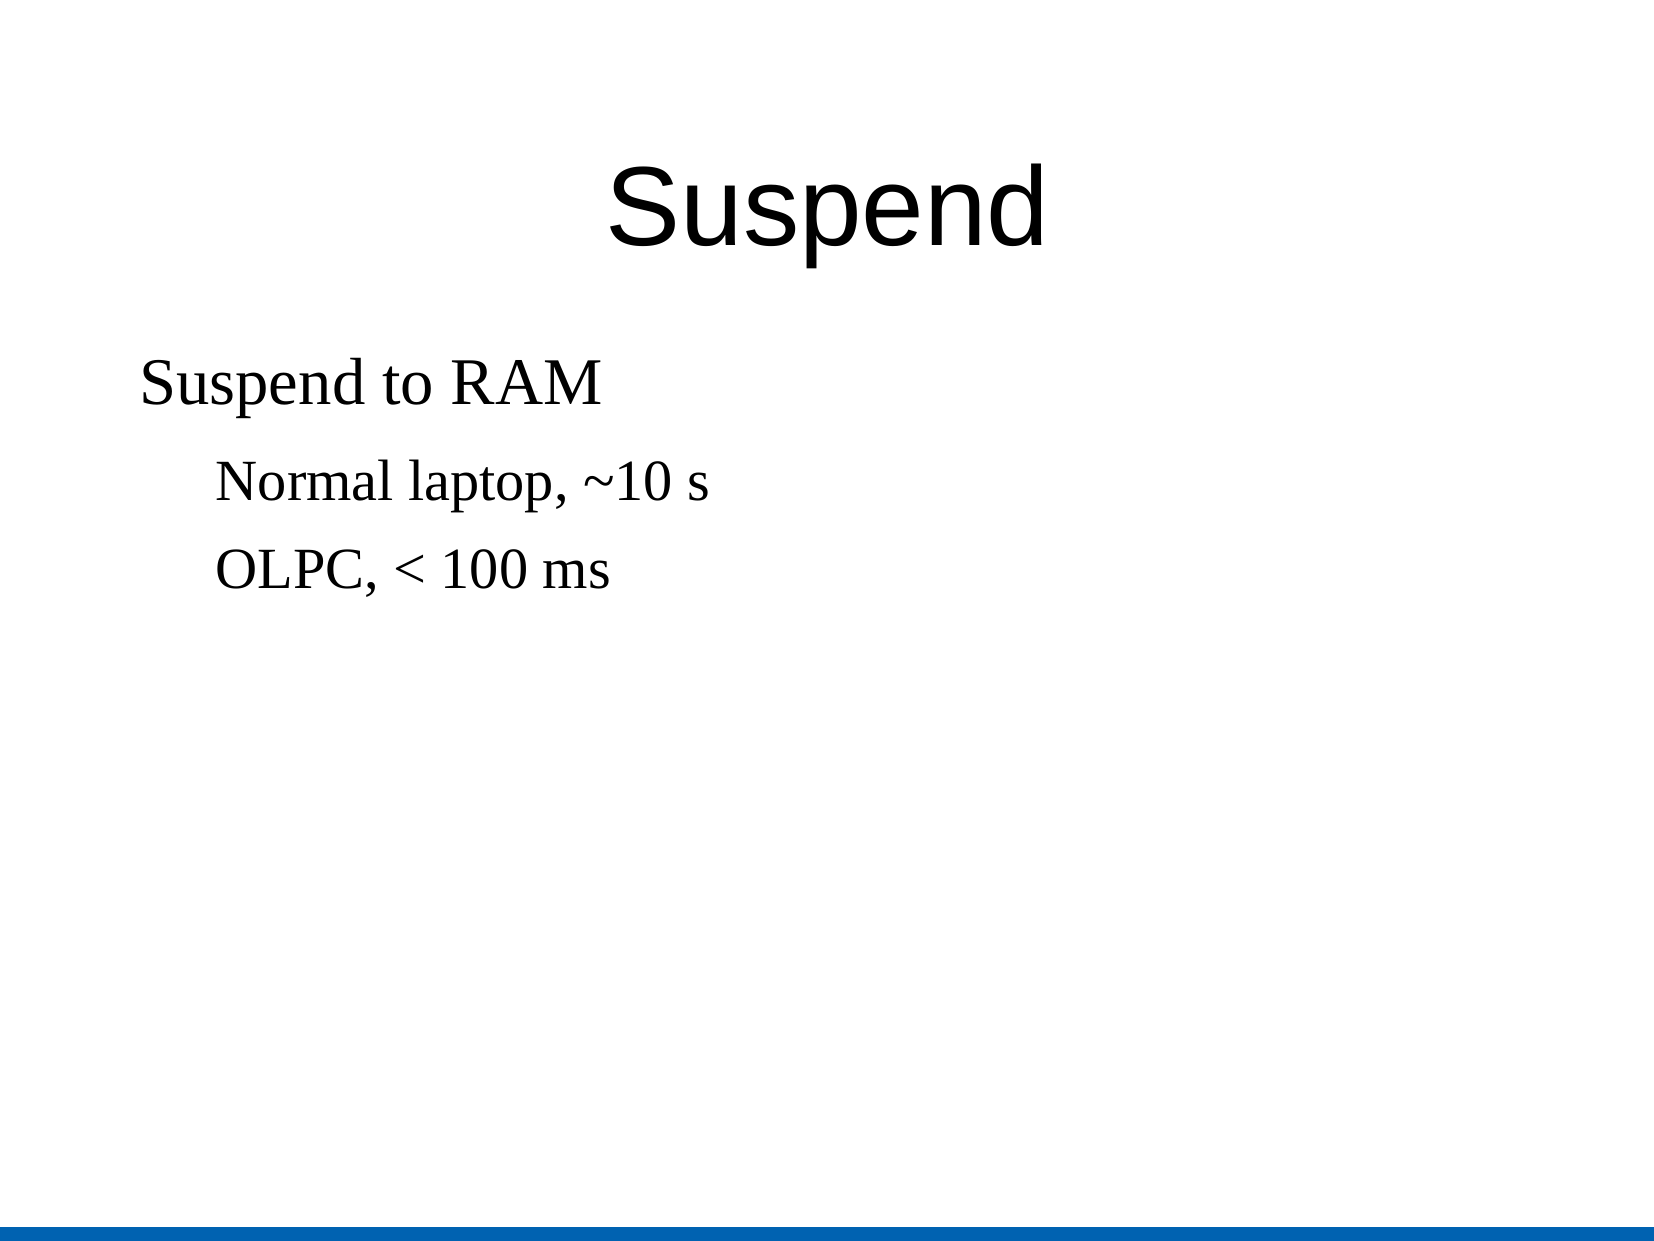

# Suspend
Suspend to RAM
Normal laptop, ~10 s
OLPC, < 100 ms